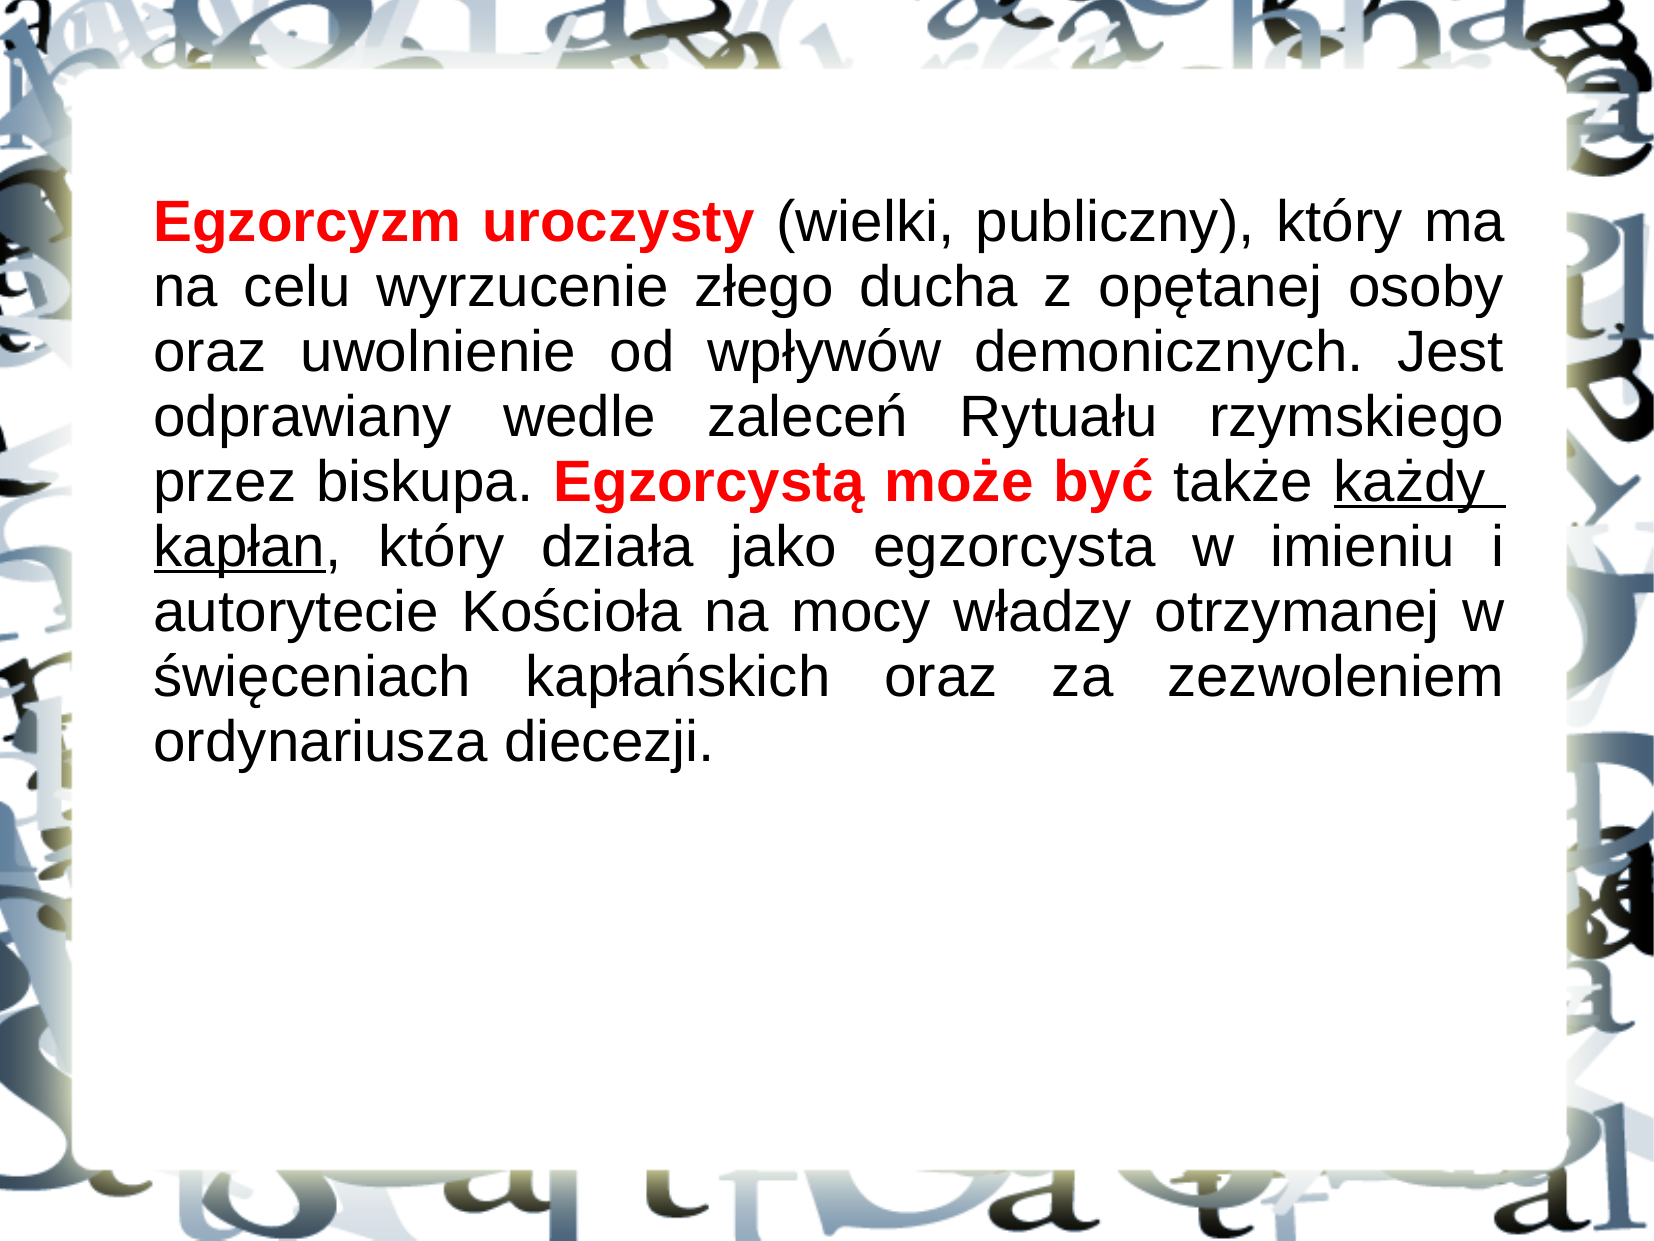

# Egzorcyzm uroczysty (wielki, publiczny), który ma na celu wyrzucenie złego ducha z opętanej osoby oraz uwolnienie od wpływów demonicznych. Jest odprawiany wedle zaleceń Rytuału rzymskiego przez biskupa. Egzorcystą może być także każdy kapłan, który działa jako egzorcysta w imieniu i autorytecie Kościoła na mocy władzy otrzymanej w święceniach kapłańskich oraz za zezwoleniem ordynariusza diecezji.